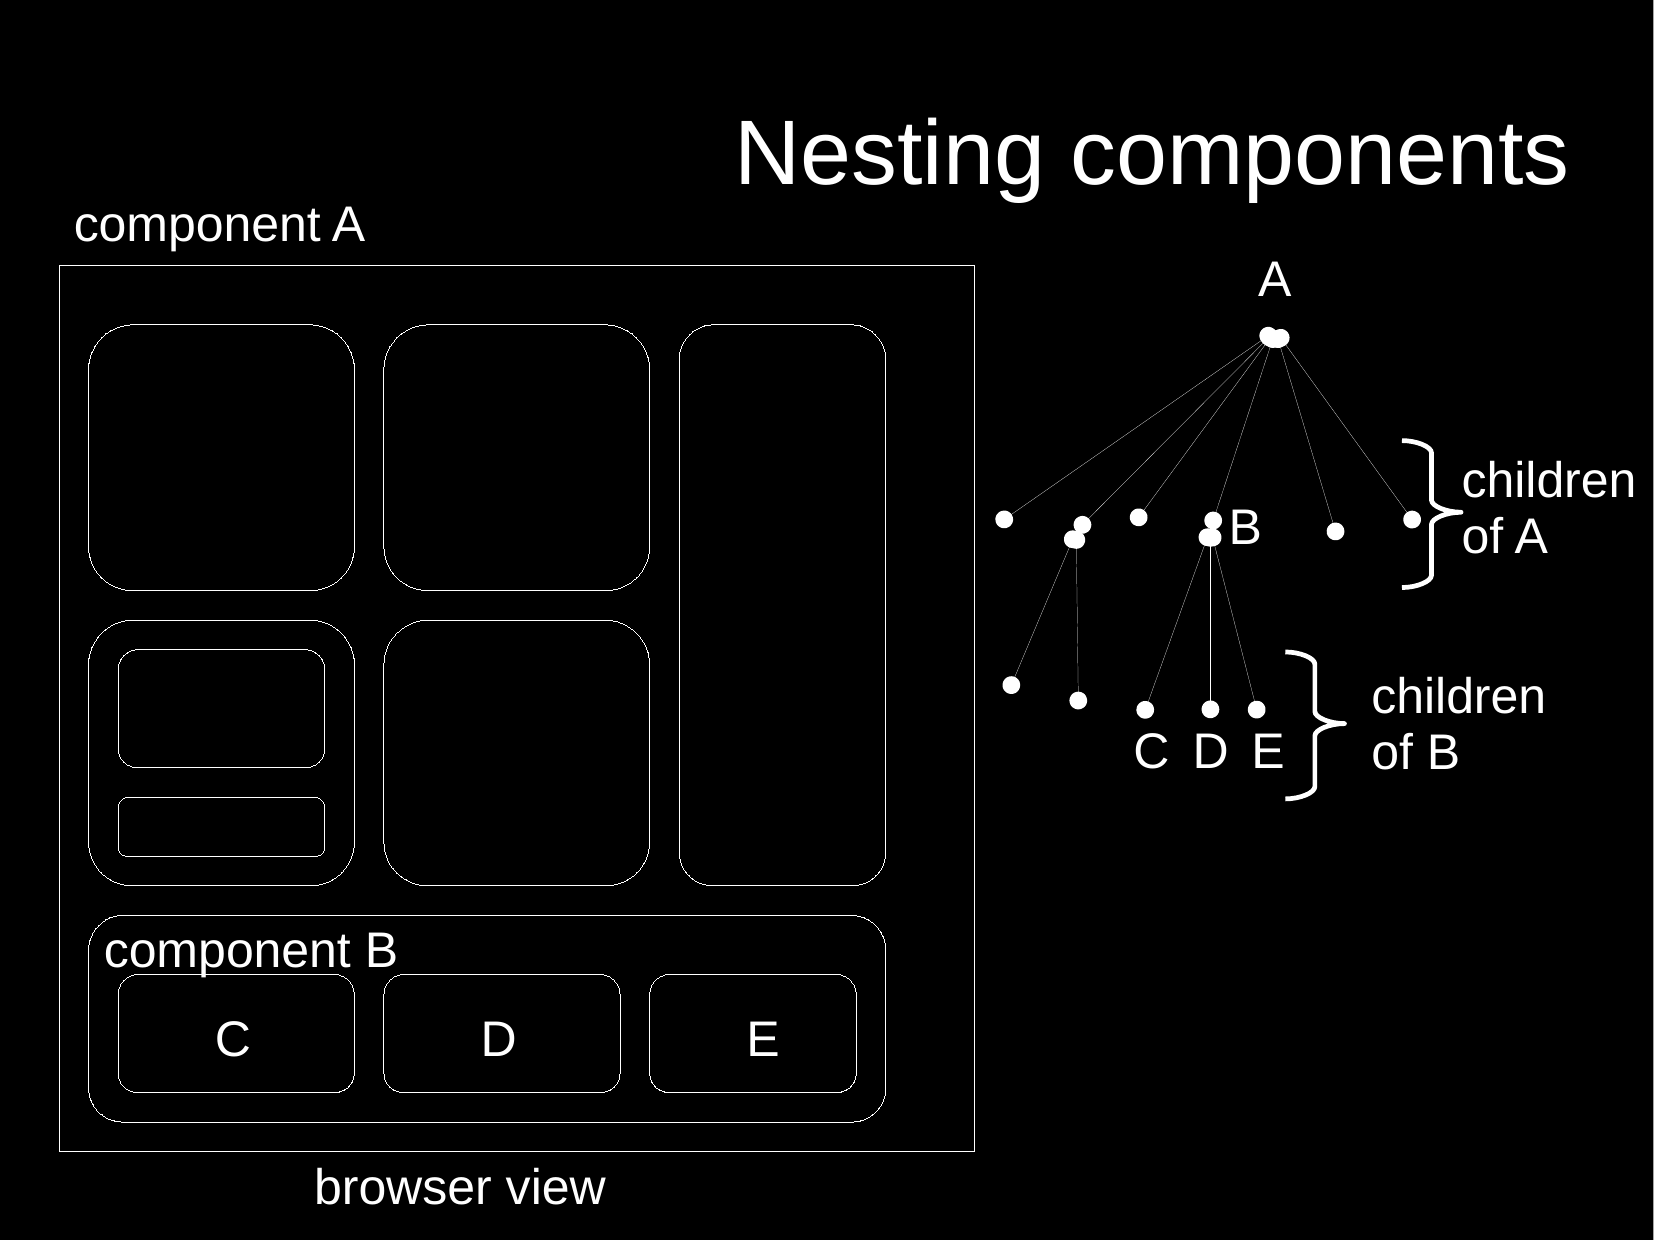

# Nesting components
component A
component B
C
D
E
browser view
A
B
C
D
E
children of A
children of B